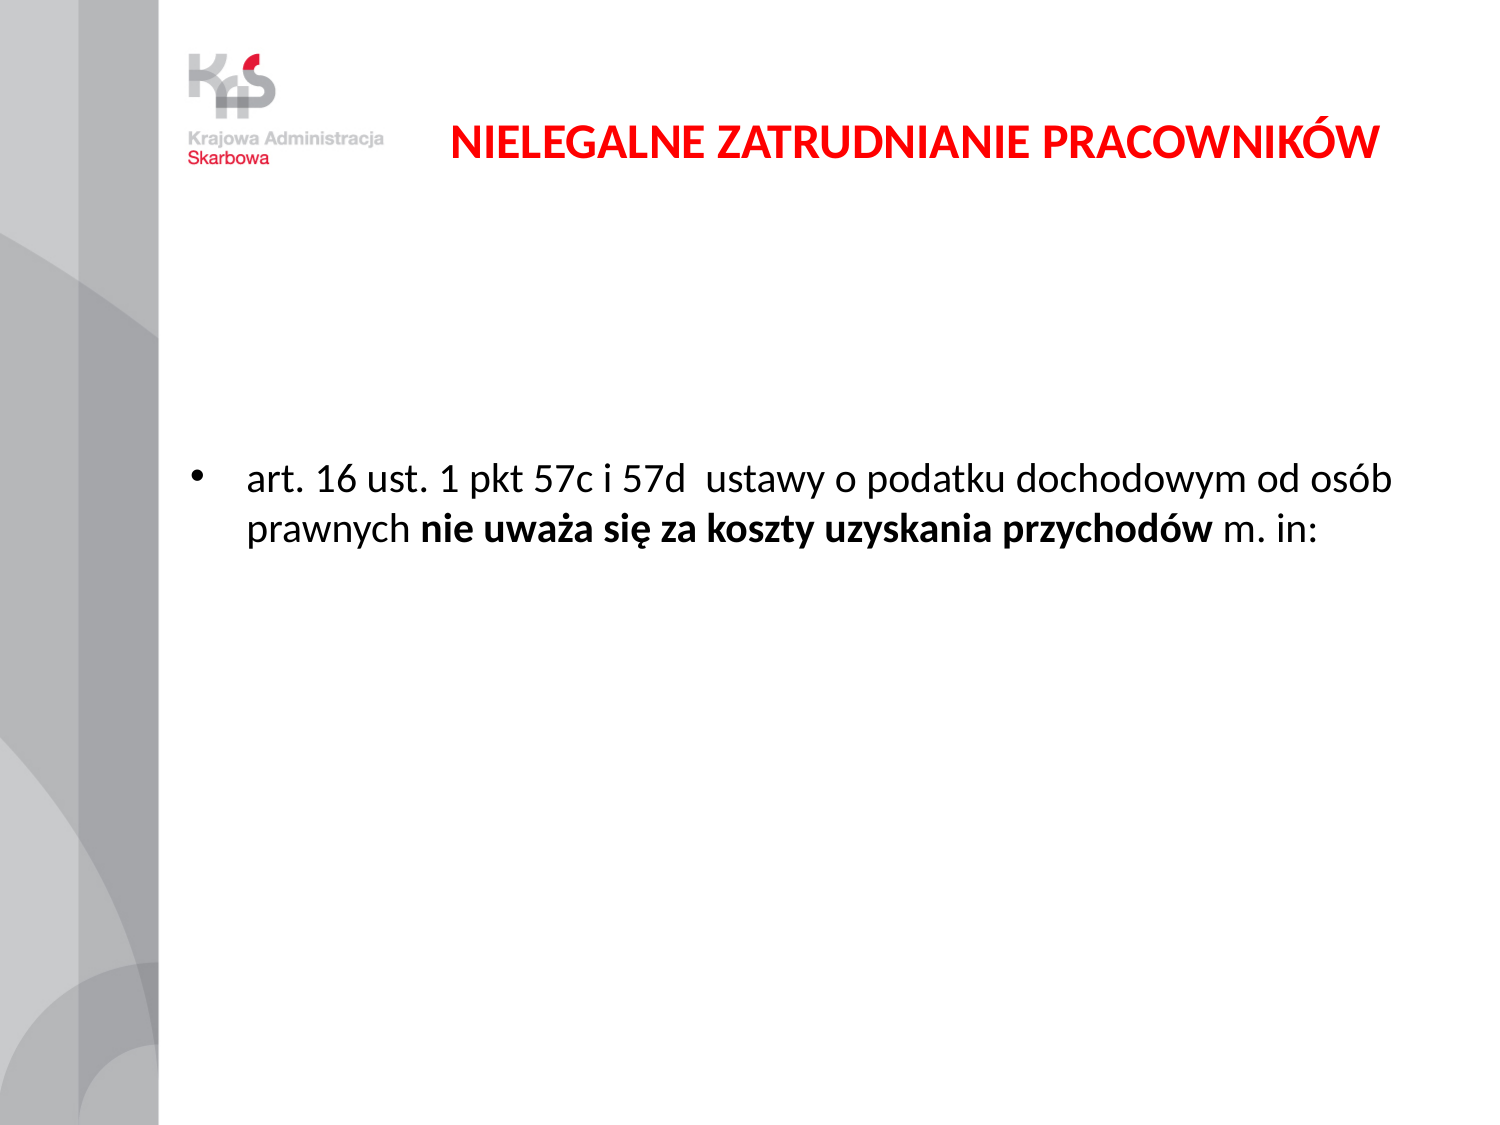

# NIELEGALNE ZATRUDNIANIE PRACOWNIKÓW
art. 16 ust. 1 pkt 57c i 57d ustawy o podatku dochodowym od osób prawnych nie uważa się za koszty uzyskania przychodów m. in: